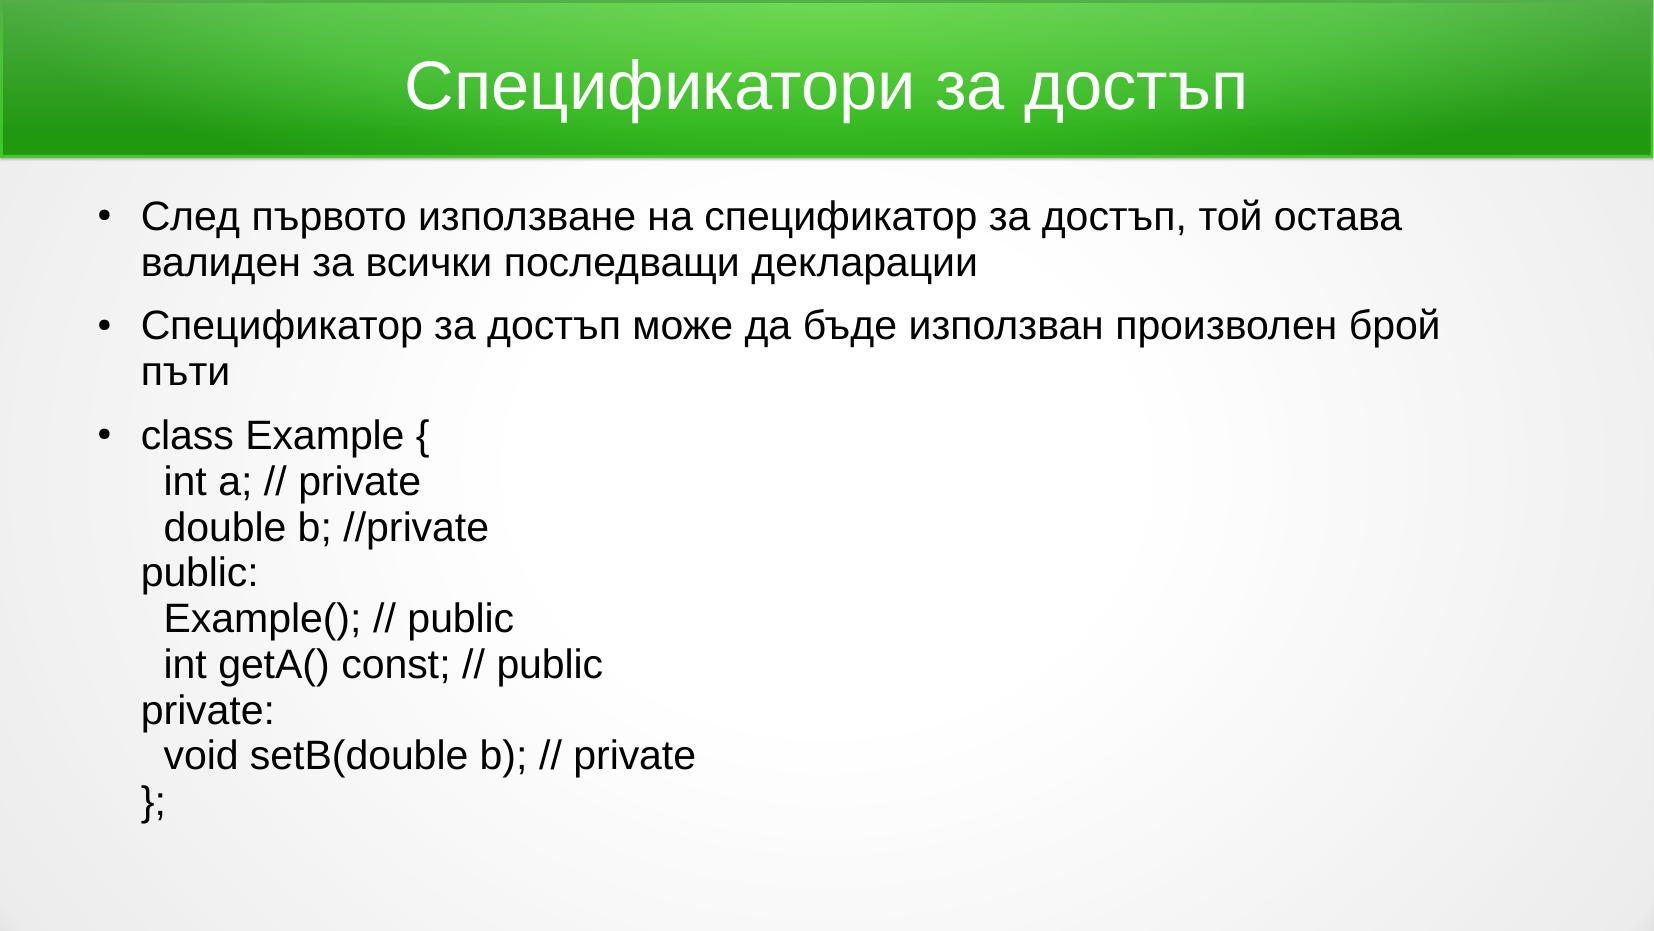

# Спецификатори за достъп
След първото използване на спецификатор за достъп, той остава валиден за всички последващи декларации
Спецификатор за достъп може да бъде използван произволен брой пъти
class Example {
 int a; // private
 double b; //private
public:
 Example(); // public
 int getA() const; // public
private:
 void setB(double b); // private
};